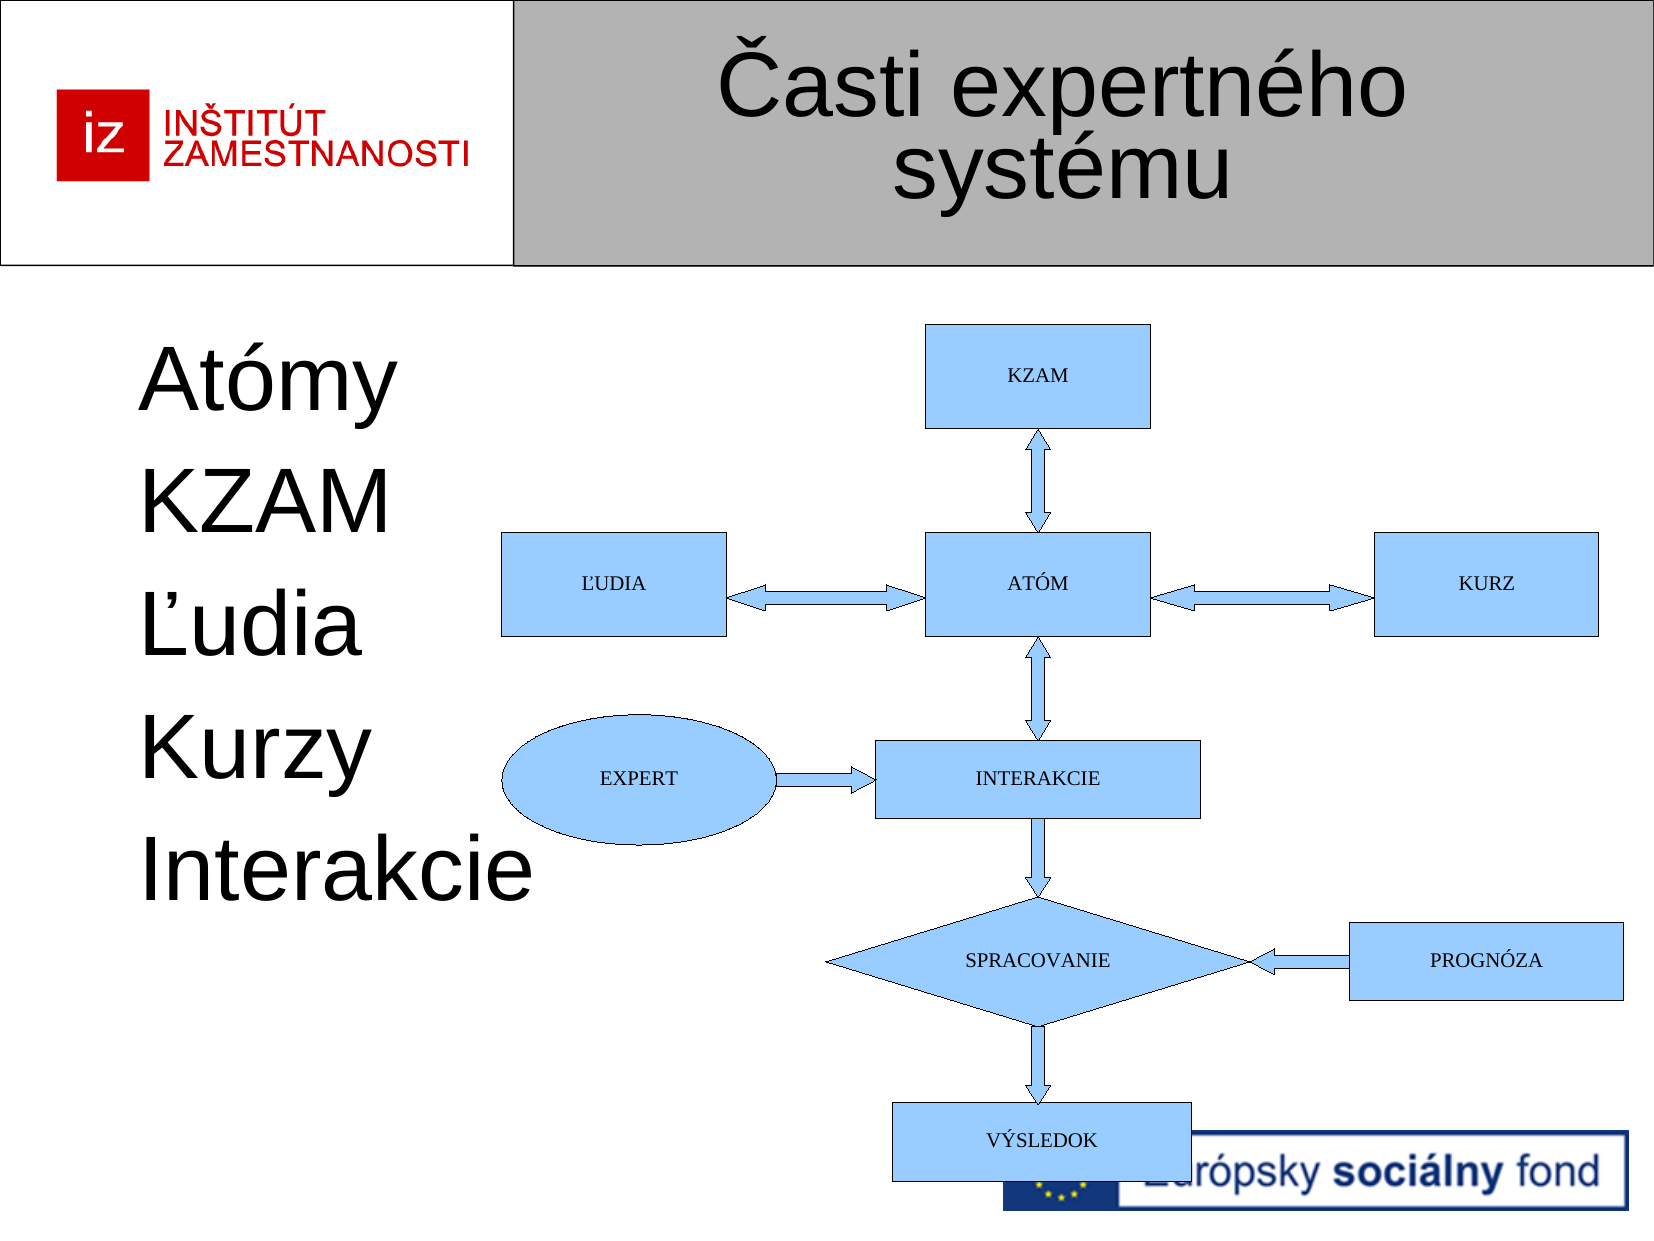

# Časti expertného systému
KZAM
ĽUDIA
ATÓM
KURZ
EXPERT
INTERAKCIE
SPRACOVANIE
PROGNÓZA
VÝSLEDOK
Atómy
KZAM
Ľudia
Kurzy
Interakcie